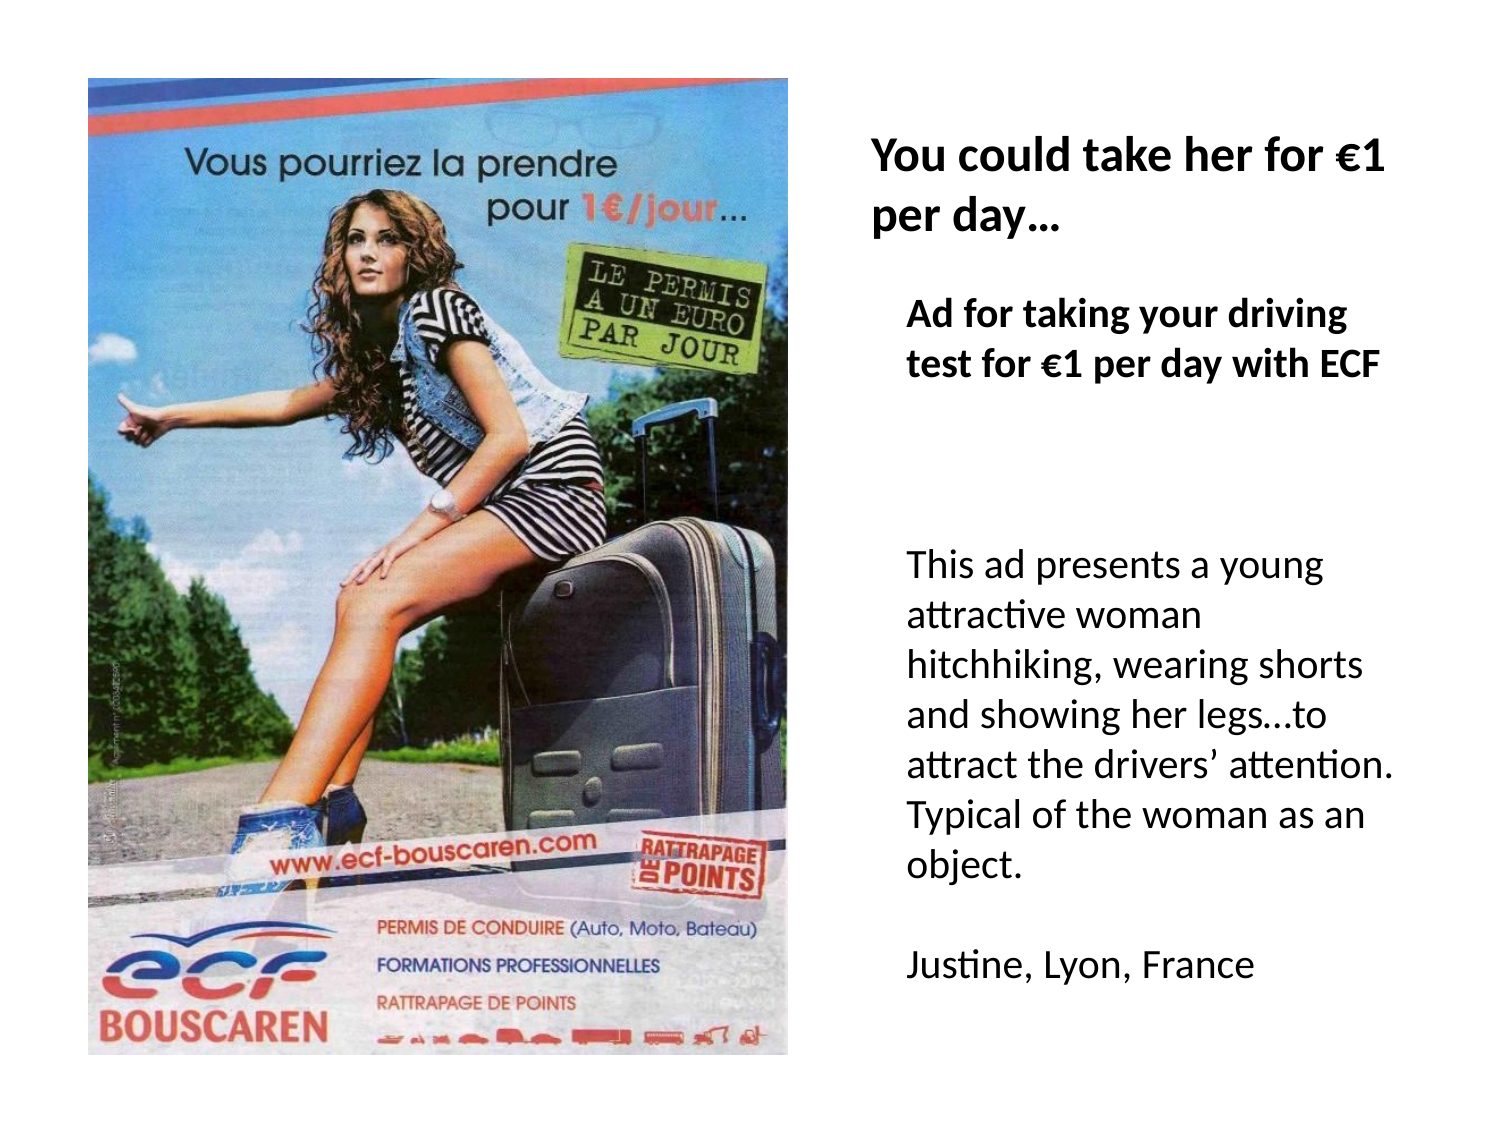

You could take her for €1 per day…
Ad for taking your driving test for €1 per day with ECF
This ad presents a young attractive woman hitchhiking, wearing shorts and showing her legs…to attract the drivers’ attention.
Typical of the woman as an object.
Justine, Lyon, France